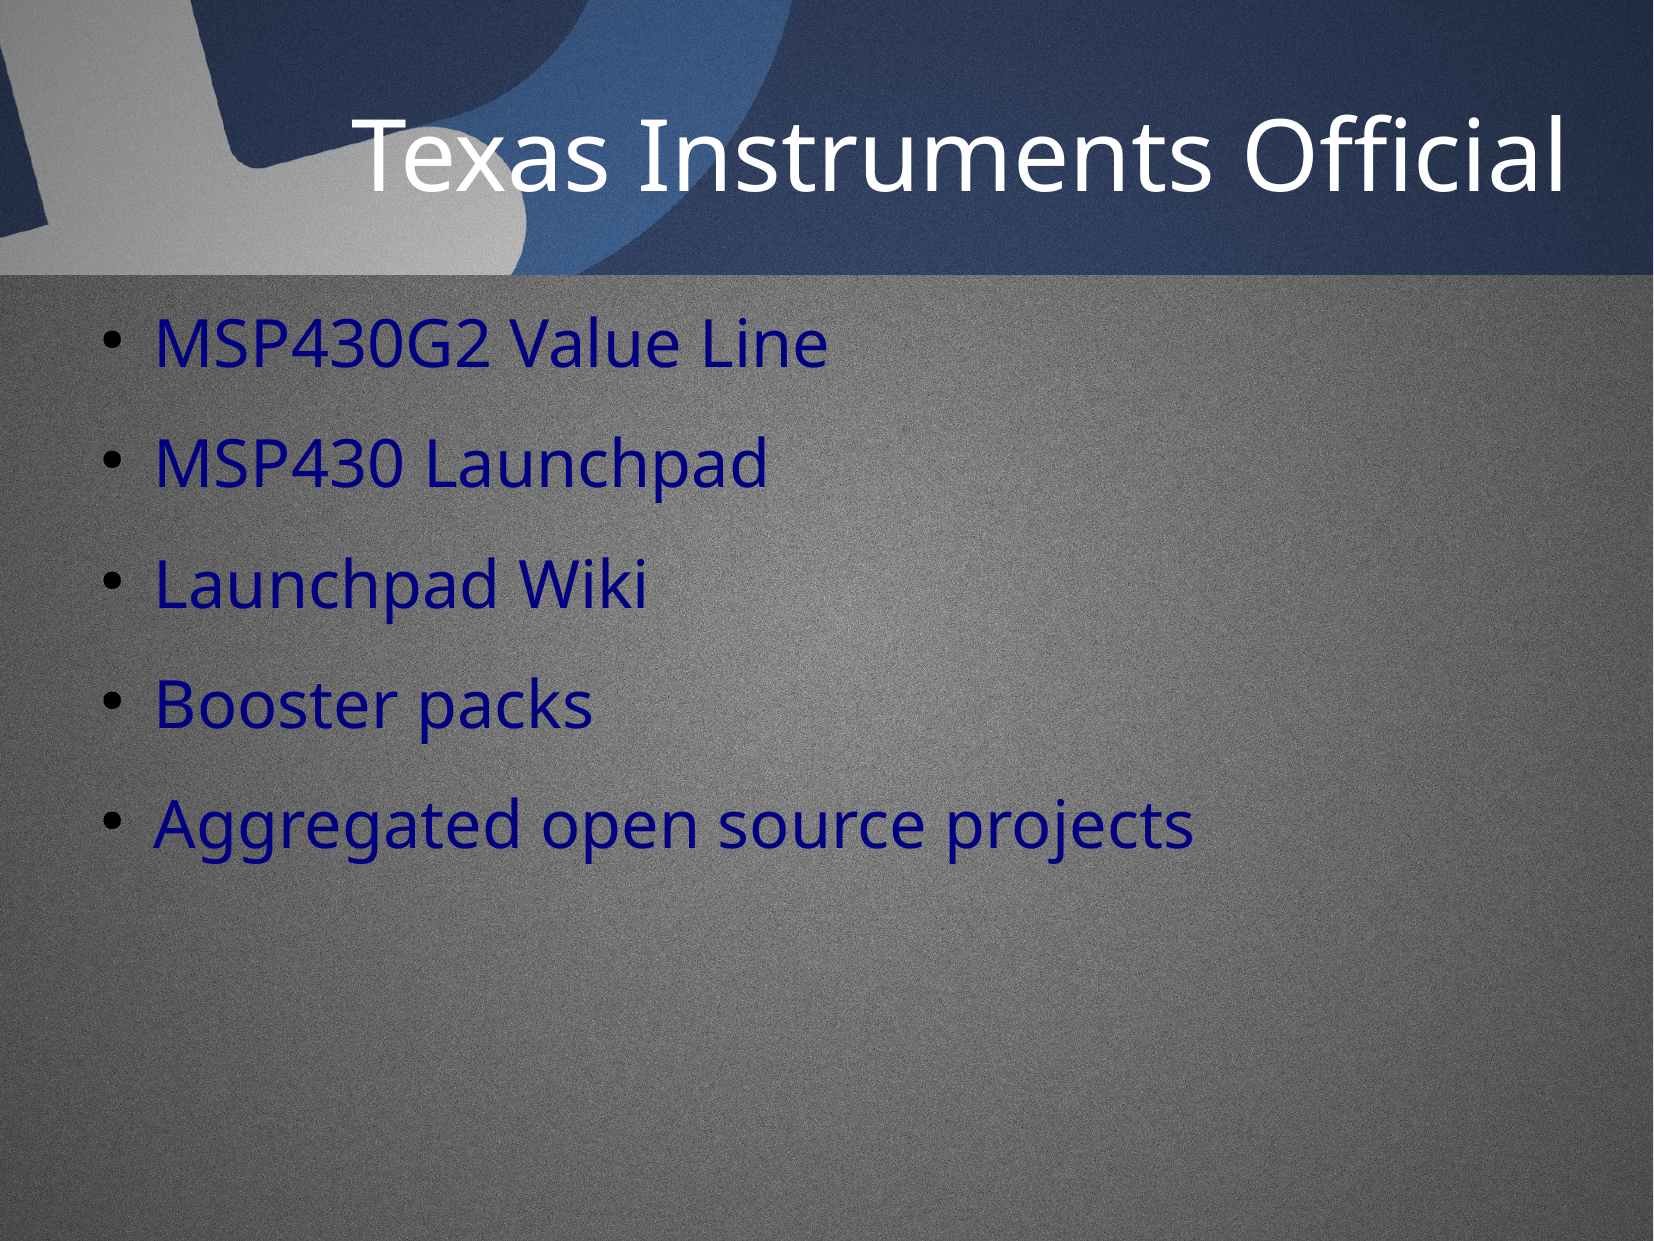

# Texas Instruments Official
MSP430G2 Value Line
MSP430 Launchpad
Launchpad Wiki
Booster packs
Aggregated open source projects